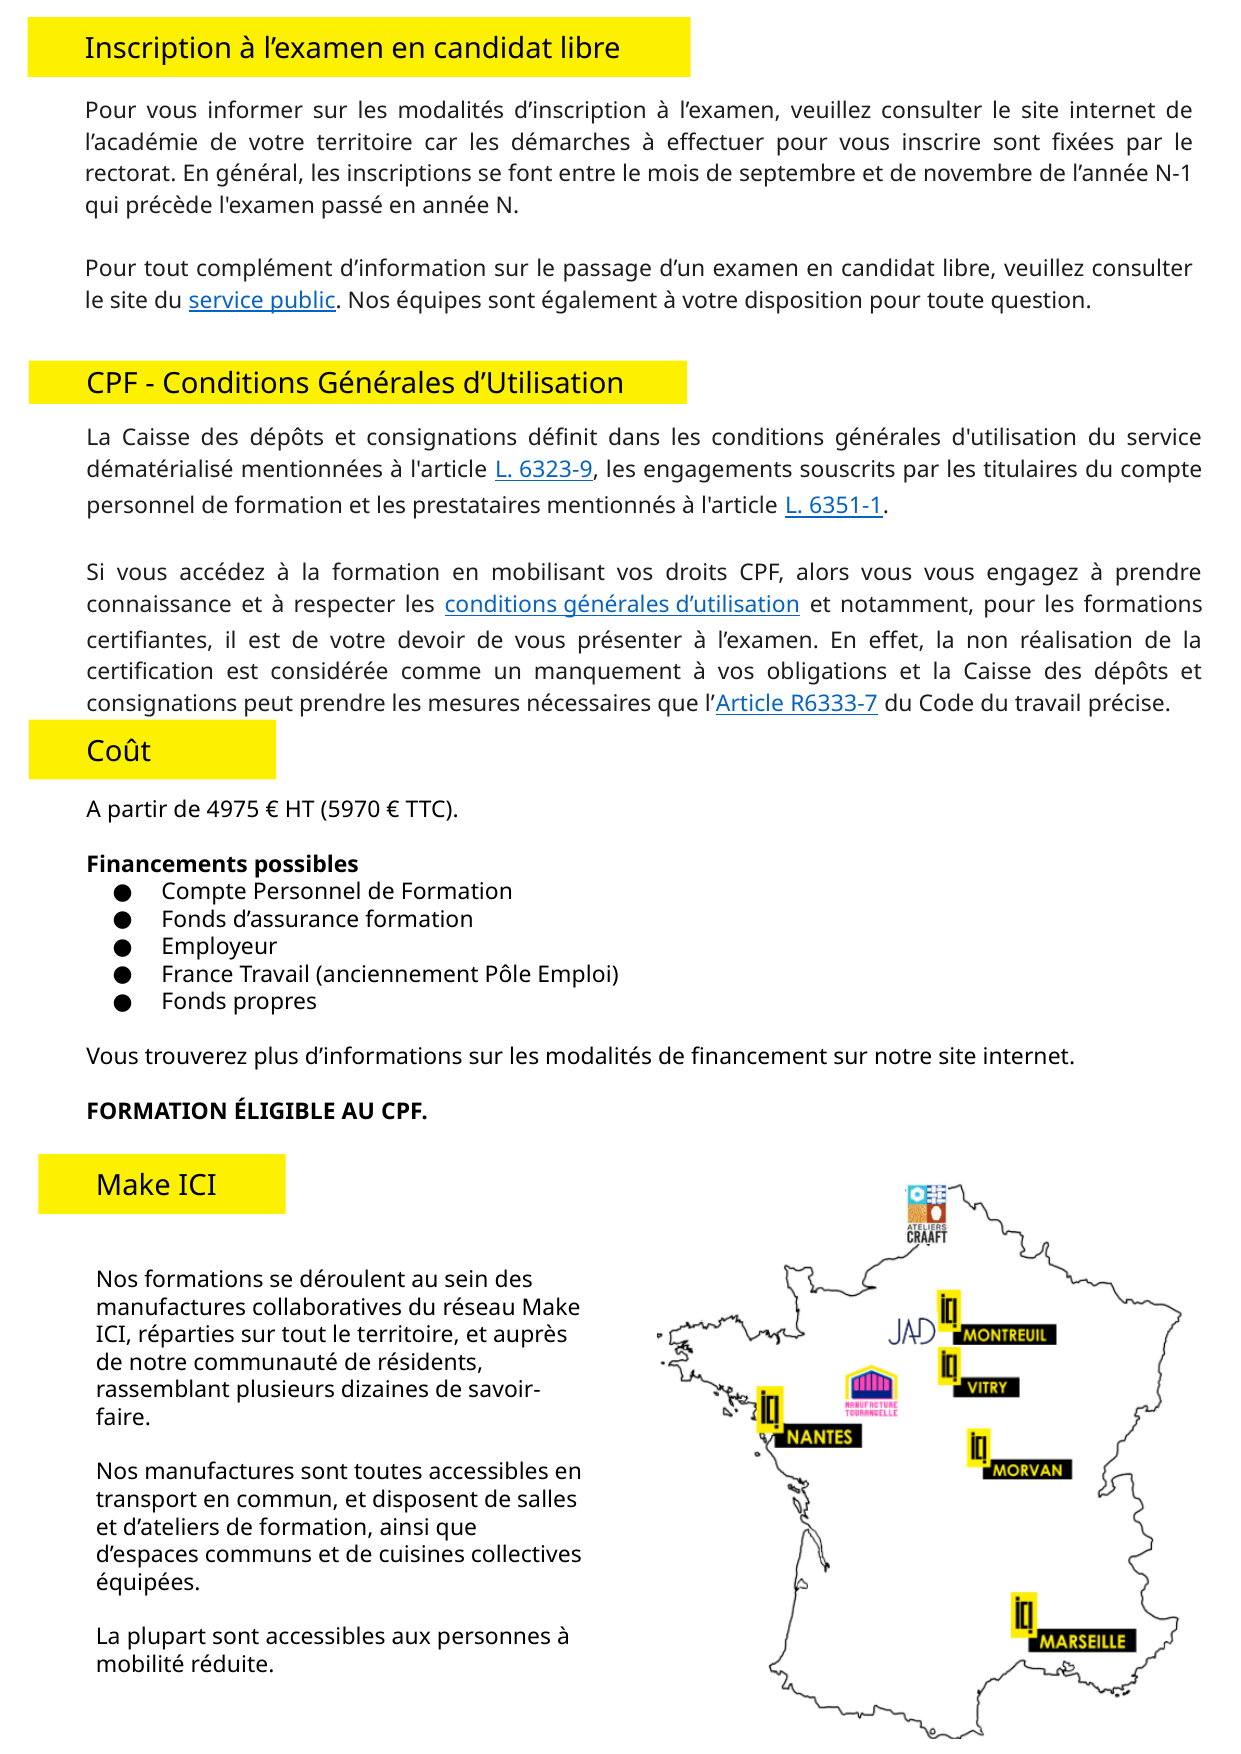

Inscription à l’examen en candidat libre
Pour vous informer sur les modalités d’inscription à l’examen, veuillez consulter le site internet de l’académie de votre territoire car les démarches à effectuer pour vous inscrire sont fixées par le rectorat. En général, les inscriptions se font entre le mois de septembre et de novembre de l’année N-1 qui précède l'examen passé en année N.
Pour tout complément d’information sur le passage d’un examen en candidat libre, veuillez consulter le site du service public. Nos équipes sont également à votre disposition pour toute question.
CPF - Conditions Générales d’Utilisation
La Caisse des dépôts et consignations définit dans les conditions générales d'utilisation du service dématérialisé mentionnées à l'article L. 6323-9, les engagements souscrits par les titulaires du compte personnel de formation et les prestataires mentionnés à l'article L. 6351-1.
Si vous accédez à la formation en mobilisant vos droits CPF, alors vous vous engagez à prendre connaissance et à respecter les conditions générales d’utilisation et notamment, pour les formations certifiantes, il est de votre devoir de vous présenter à l’examen. En effet, la non réalisation de la certification est considérée comme un manquement à vos obligations et la Caisse des dépôts et consignations peut prendre les mesures nécessaires que l’Article R6333-7 du Code du travail précise.
Coût
A partir de 4975 € HT (5970 € TTC).
Financements possibles
Compte Personnel de Formation
Fonds d’assurance formation
Employeur
France Travail (anciennement Pôle Emploi)
Fonds propres
Vous trouverez plus d’informations sur les modalités de financement sur notre site internet.
FORMATION ÉLIGIBLE AU CPF.
Make ICI
Nos formations se déroulent au sein des manufactures collaboratives du réseau Make ICI, réparties sur tout le territoire, et auprès de notre communauté de résidents, rassemblant plusieurs dizaines de savoir-faire.
Nos manufactures sont toutes accessibles en transport en commun, et disposent de salles et d’ateliers de formation, ainsi que d’espaces communs et de cuisines collectives équipées.
La plupart sont accessibles aux personnes à mobilité réduite.